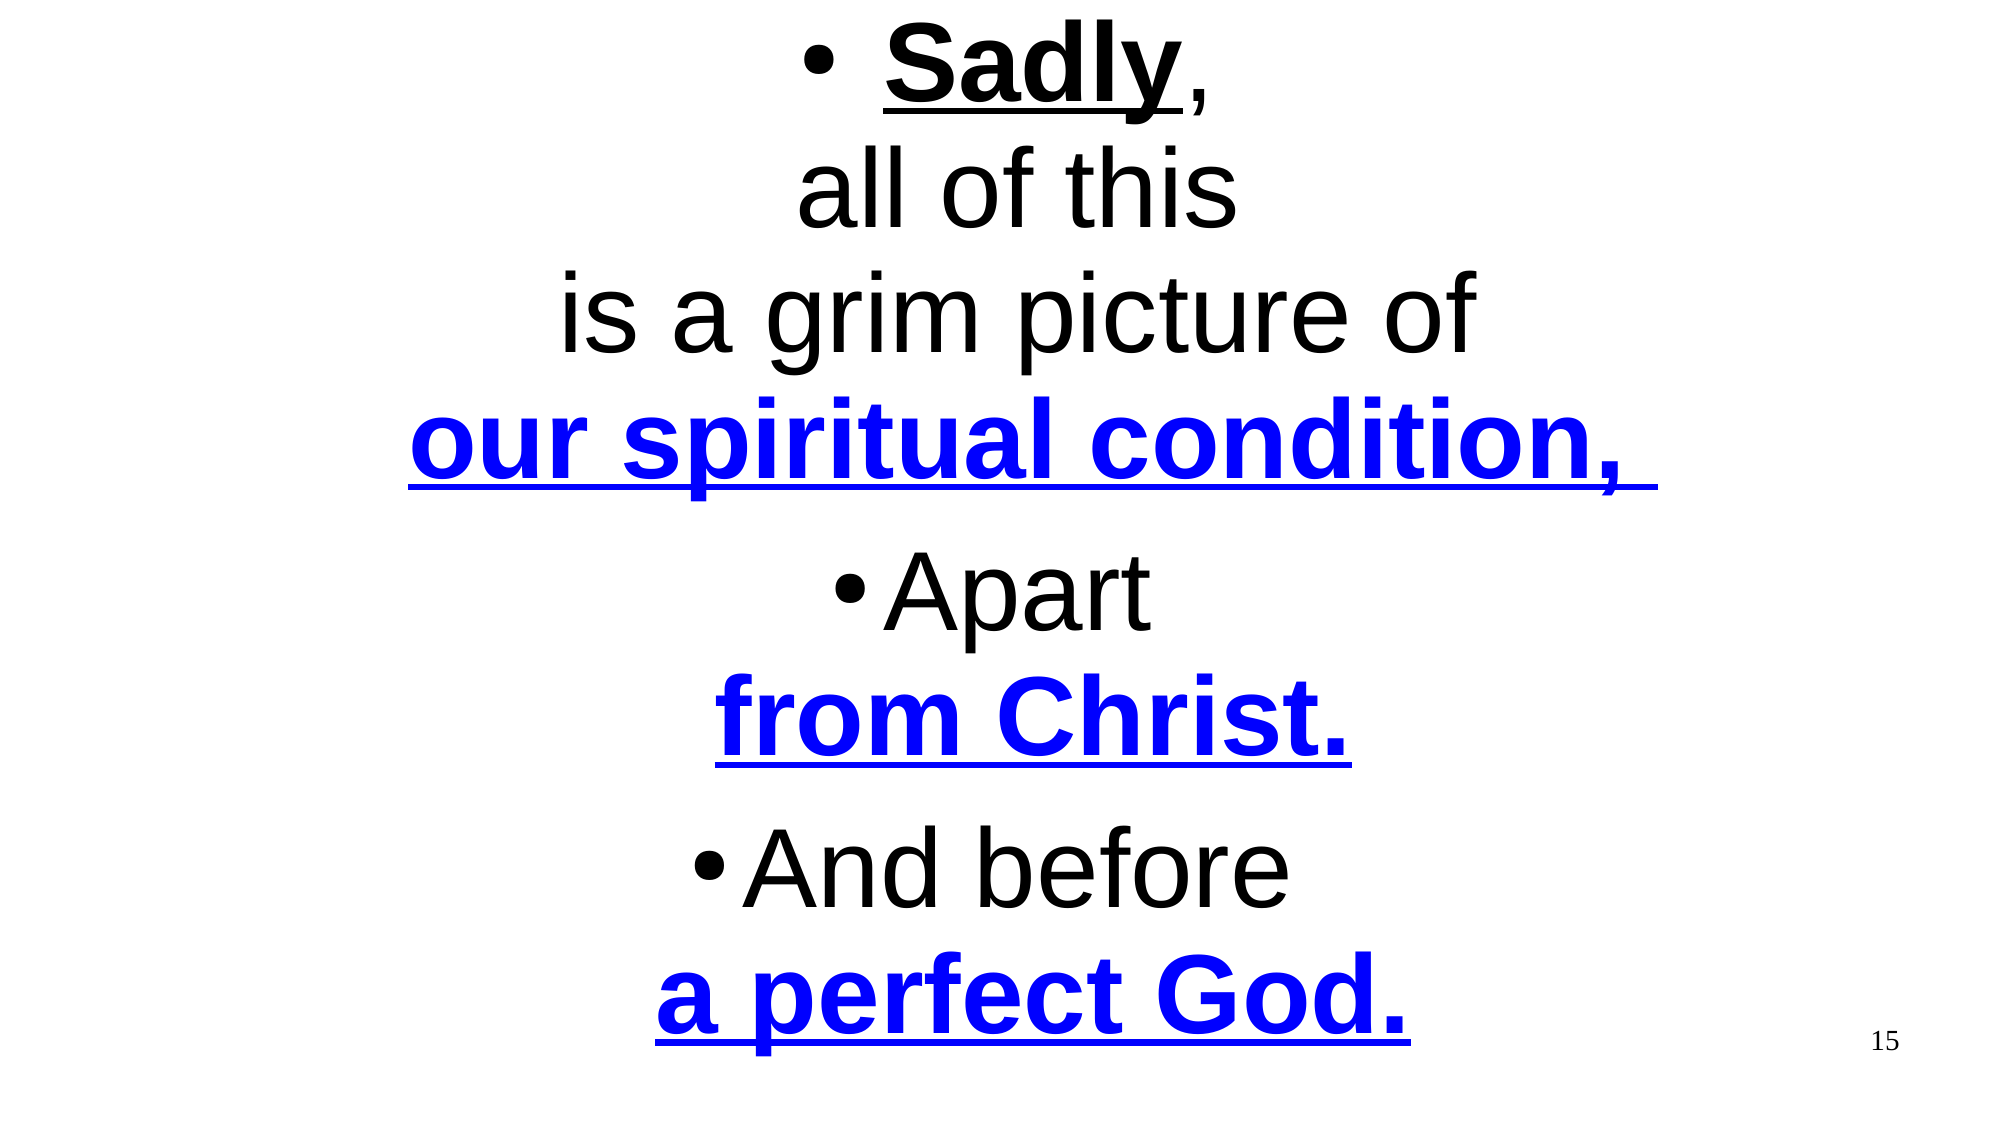

# Sadly, all of this is a grim picture of our spiritual condition,
Apart
from Christ.
And before
a perfect God.
15